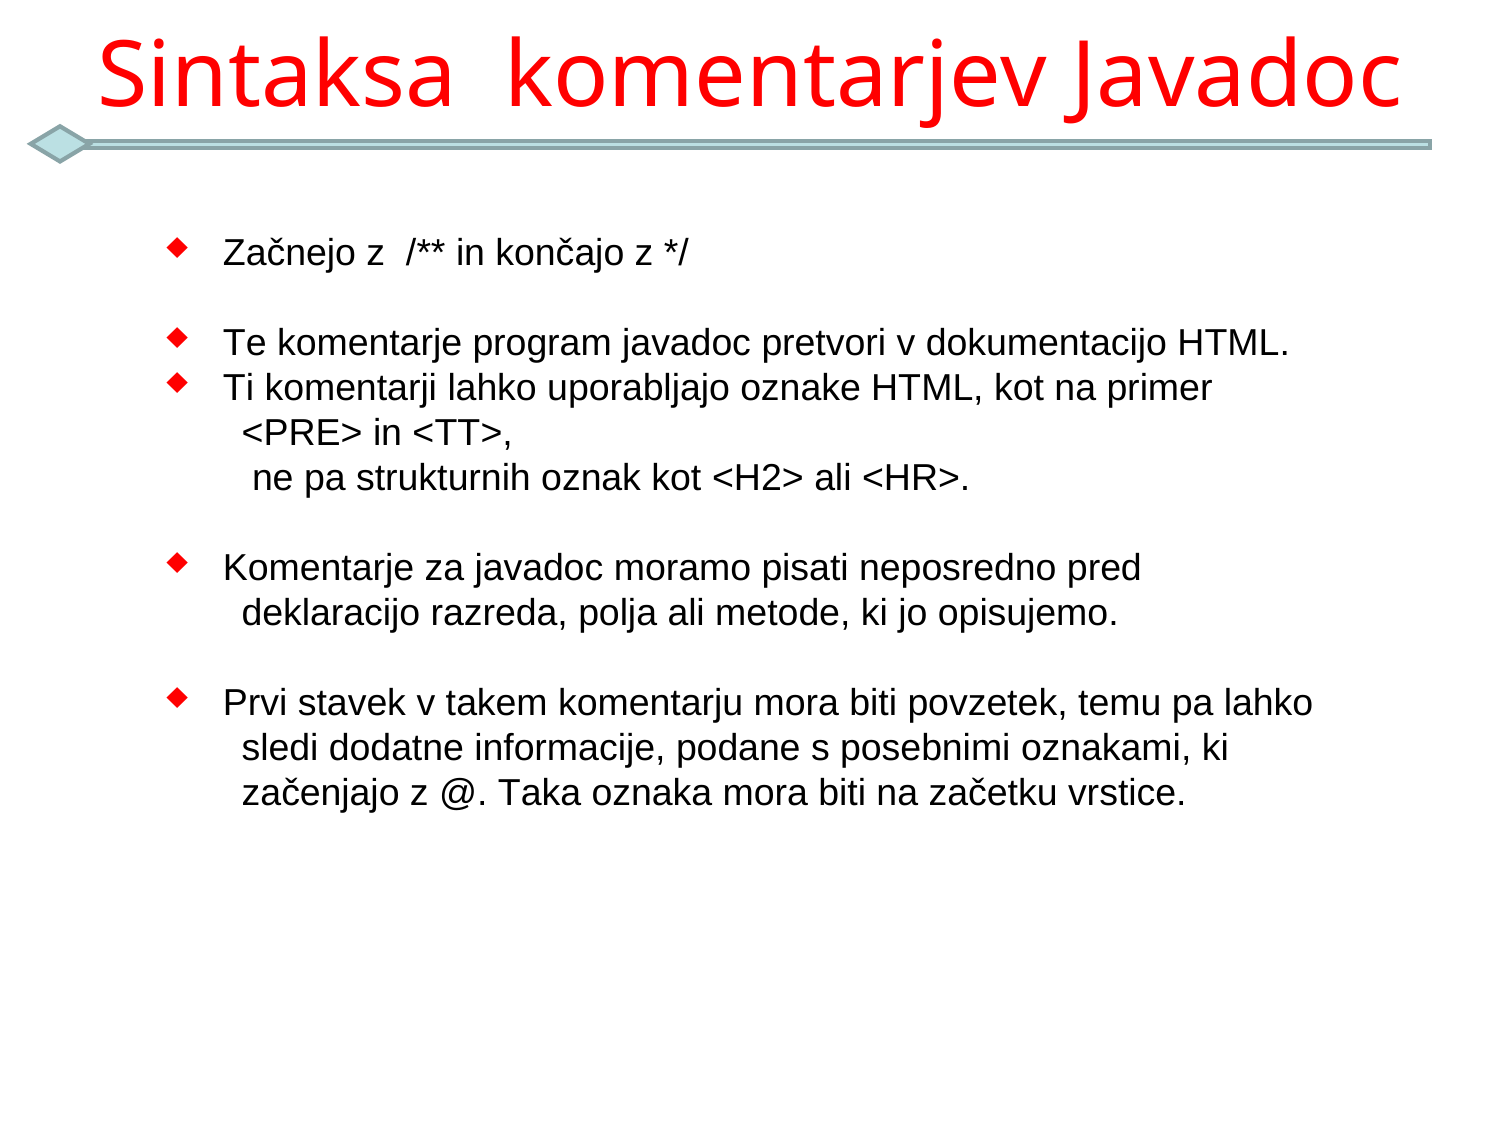

# Sintaksa komentarjev Javadoc
Začnejo z /** in končajo z */
Te komentarje program javadoc pretvori v dokumentacijo HTML.
Ti komentarji lahko uporabljajo oznake HTML, kot na primer
<PRE> in <TT>,
 ne pa strukturnih oznak kot <H2> ali <HR>.
Komentarje za javadoc moramo pisati neposredno pred
deklaracijo razreda, polja ali metode, ki jo opisujemo.
Prvi stavek v takem komentarju mora biti povzetek, temu pa lahko
sledi dodatne informacije, podane s posebnimi oznakami, ki
začenjajo z @. Taka oznaka mora biti na začetku vrstice.